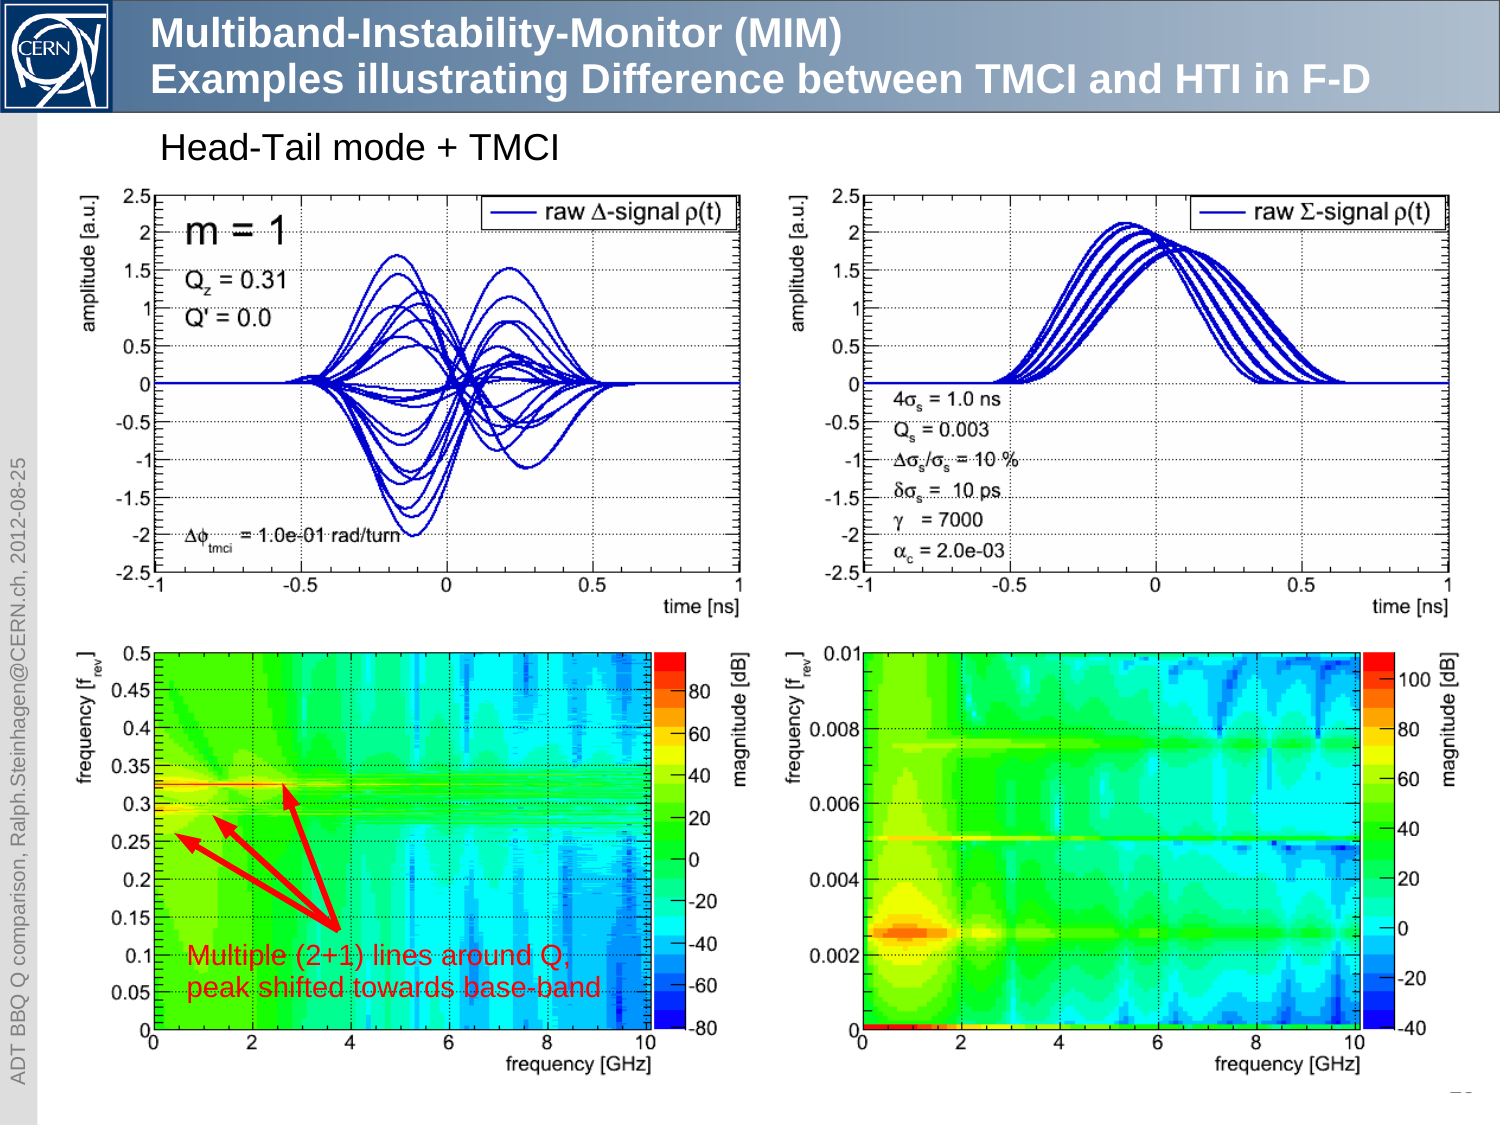

# Multiband-Instability-Monitor (MIM) Examples illustrating Difference between TMCI and HTI in F-D
Head-Tail mode + TMCI
Multiple (2+1) lines around Q,
peak shifted towards base-band